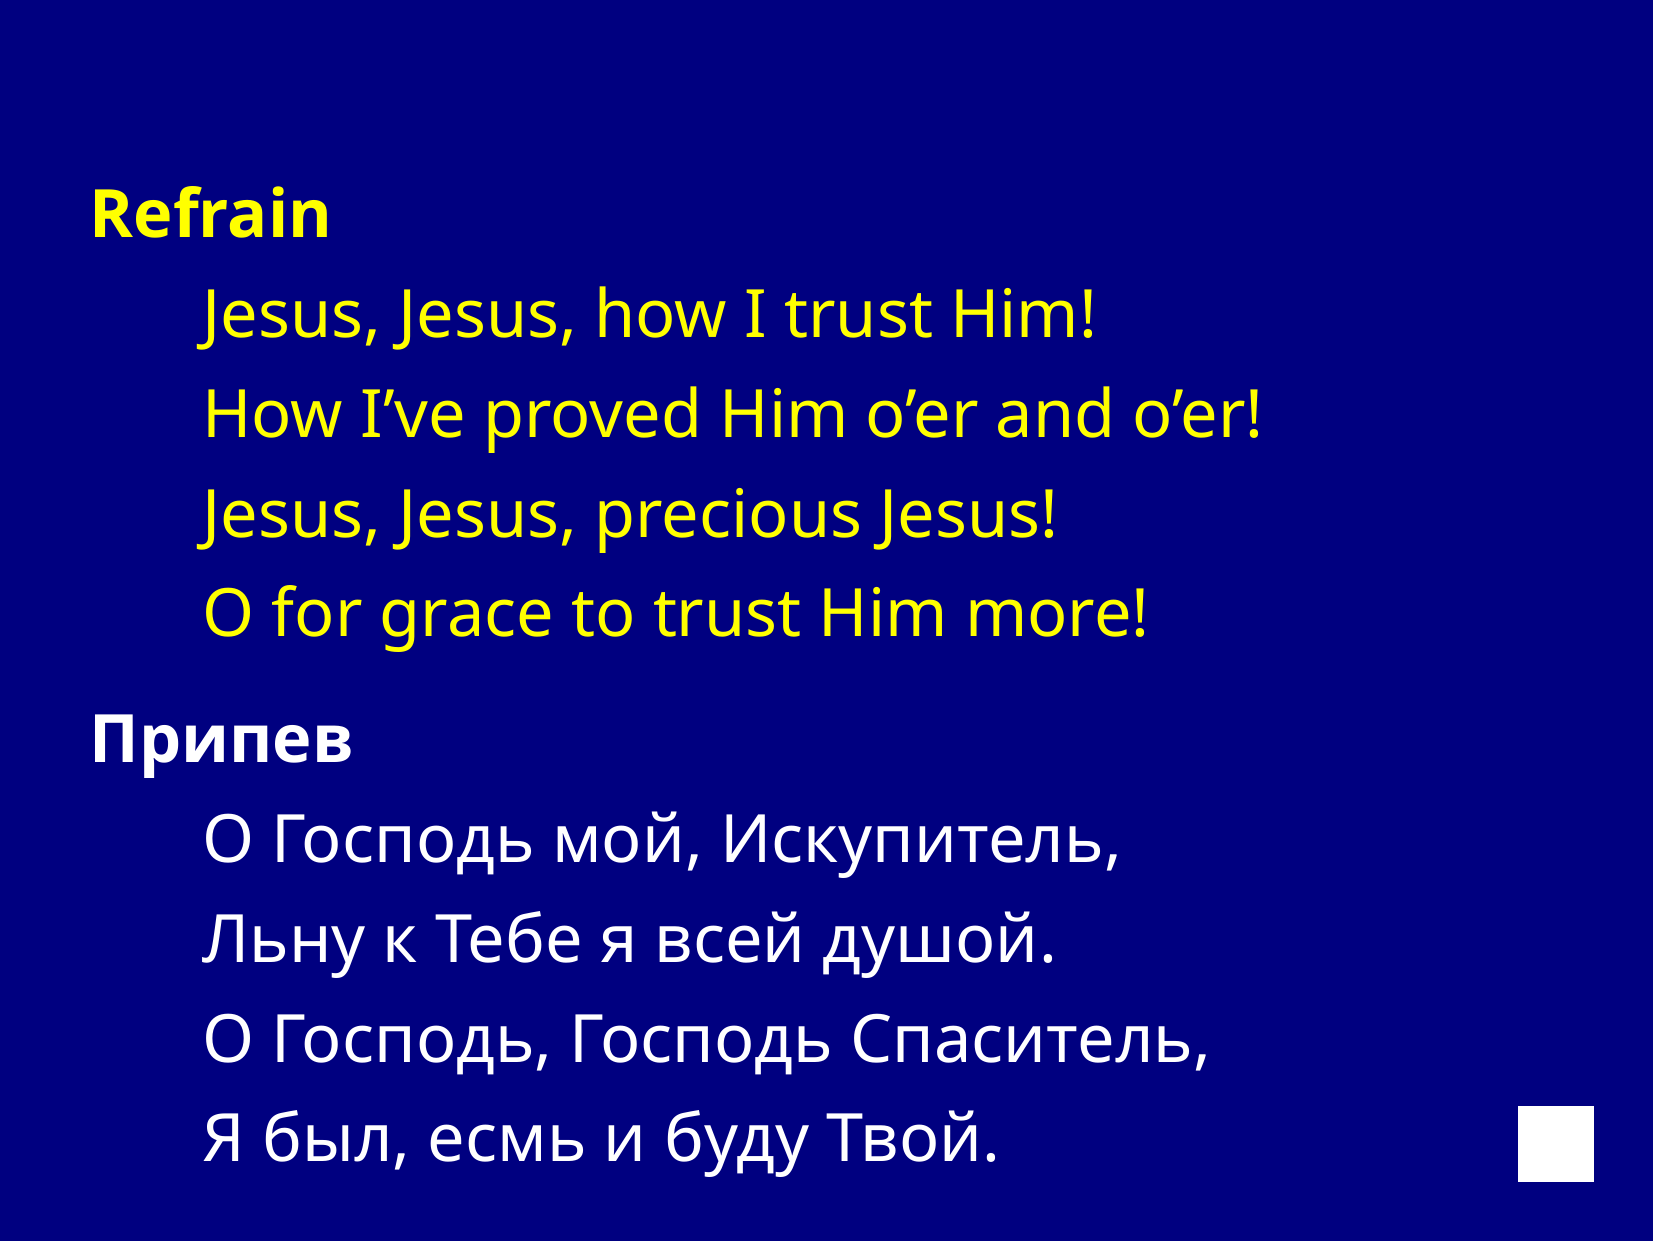

Refrain
	Jesus, Jesus, how I trust Him!
	How I’ve proved Him o’er and o’er!
	Jesus, Jesus, precious Jesus!
	O for grace to trust Him more!
Припев
	О Господь мой, Искупитель,
	Льну к Тебе я всей душой.
	О Господь, Господь Спаситель,
	Я был, есмь и буду Твой.